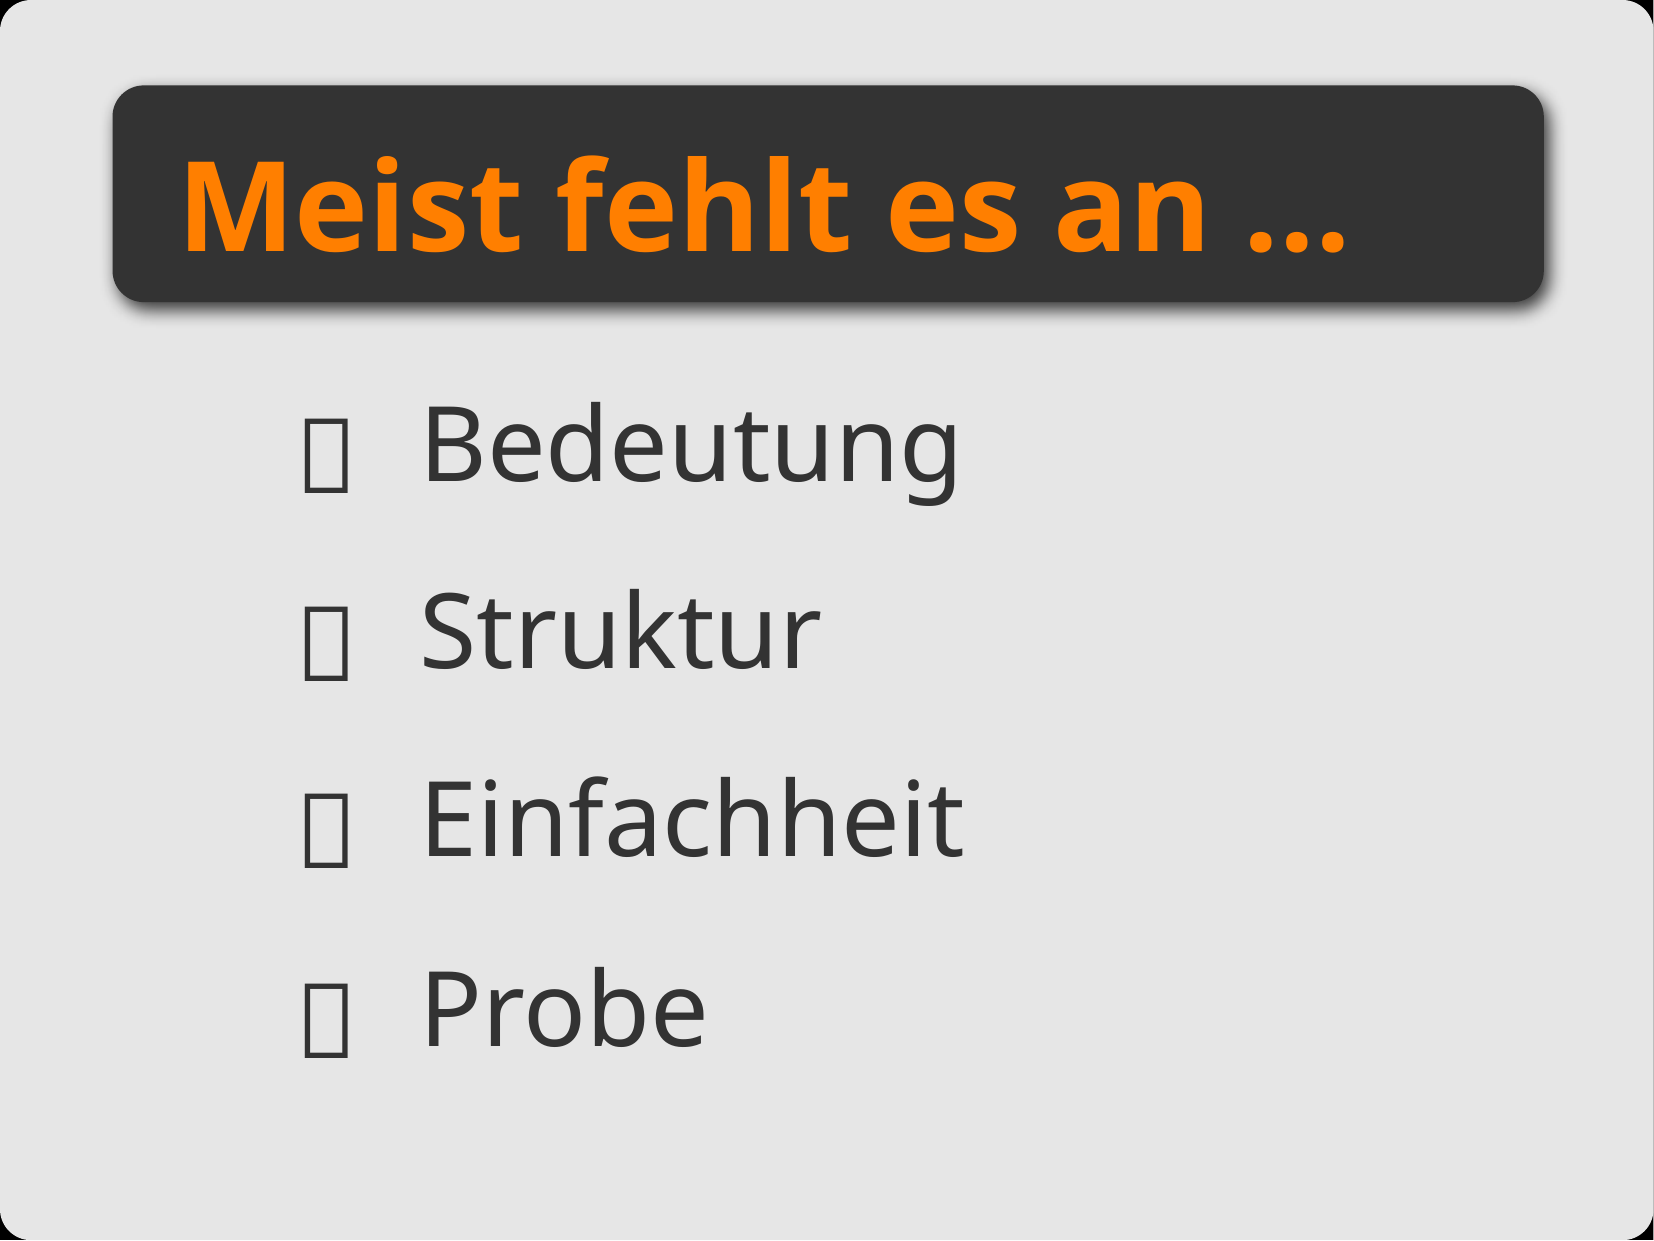

Meist fehlt es an ...
Bedeutung

Struktur

Einfachheit

Probe
